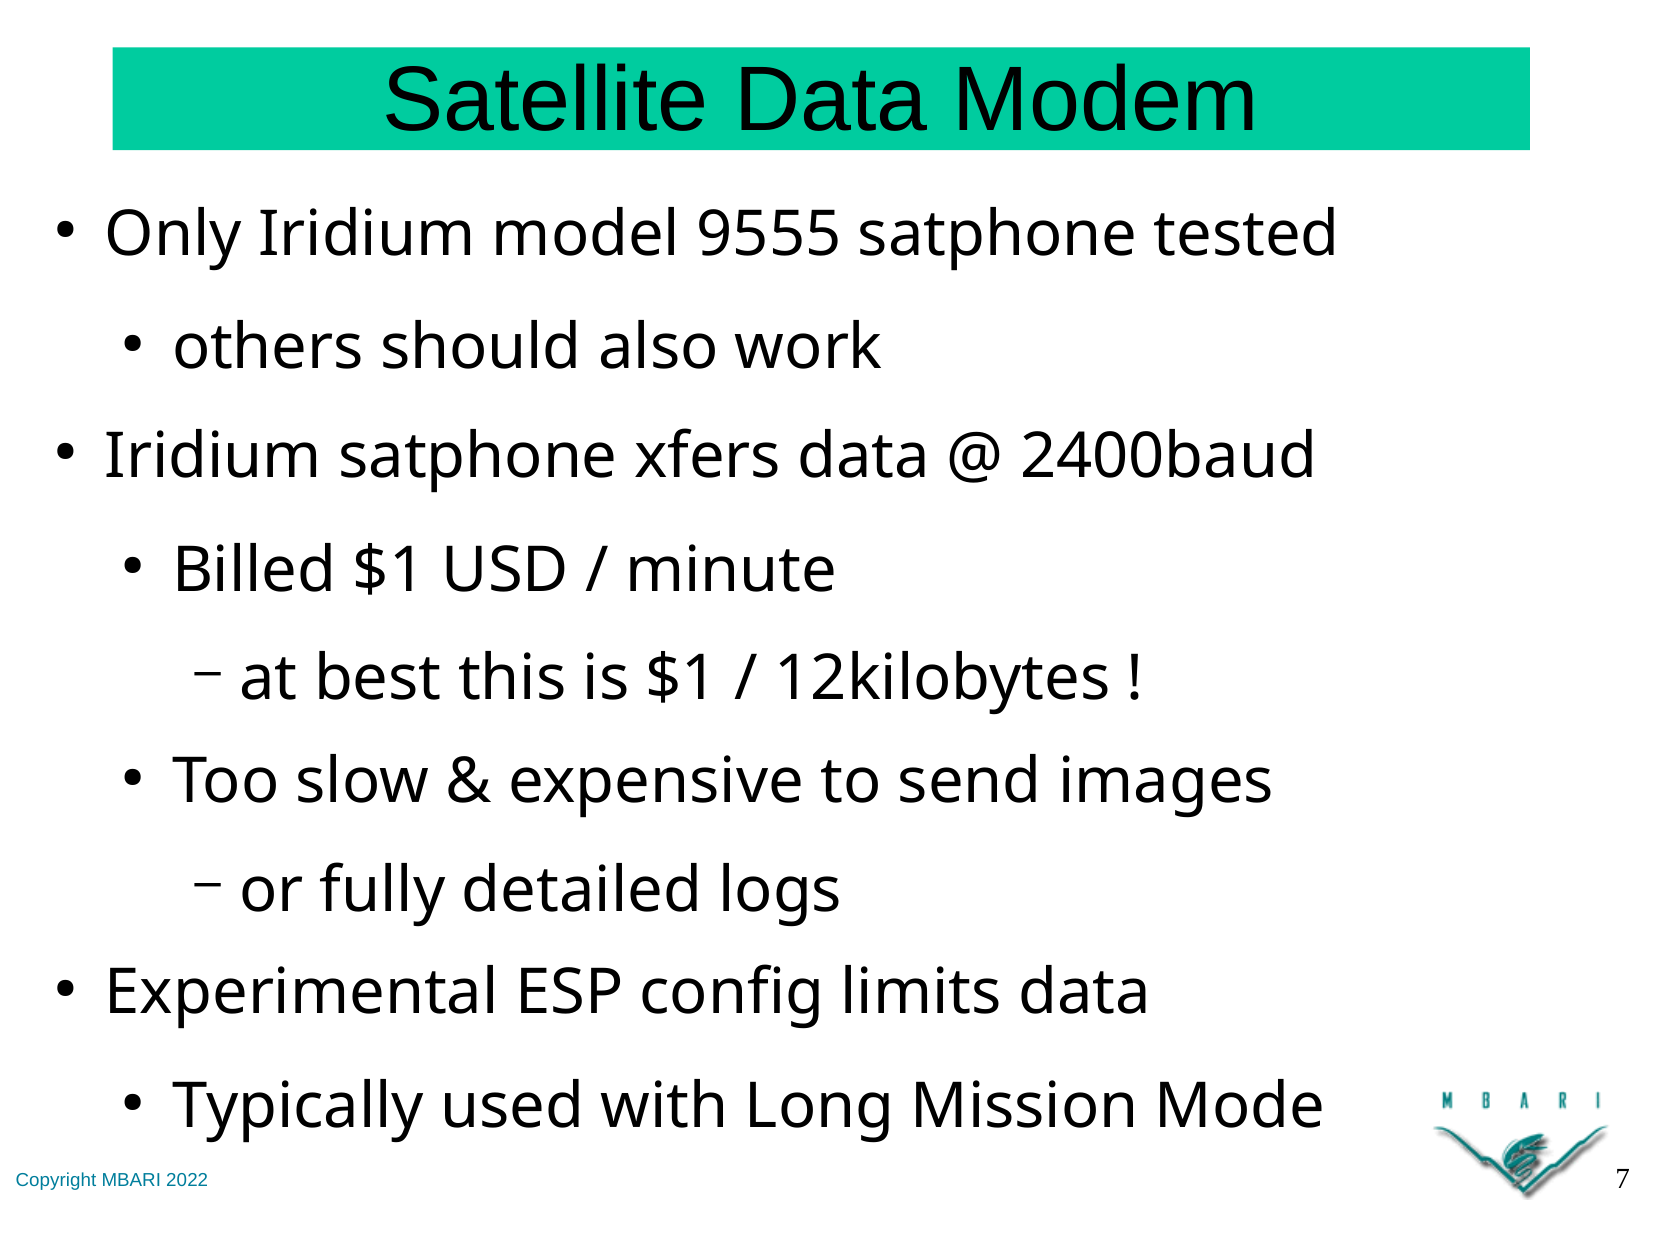

# Satellite Data Modem
Only Iridium model 9555 satphone tested
others should also work
Iridium satphone xfers data @ 2400baud
Billed $1 USD / minute
at best this is $1 / 12kilobytes !
Too slow & expensive to send images
or fully detailed logs
Experimental ESP config limits data
Typically used with Long Mission Mode